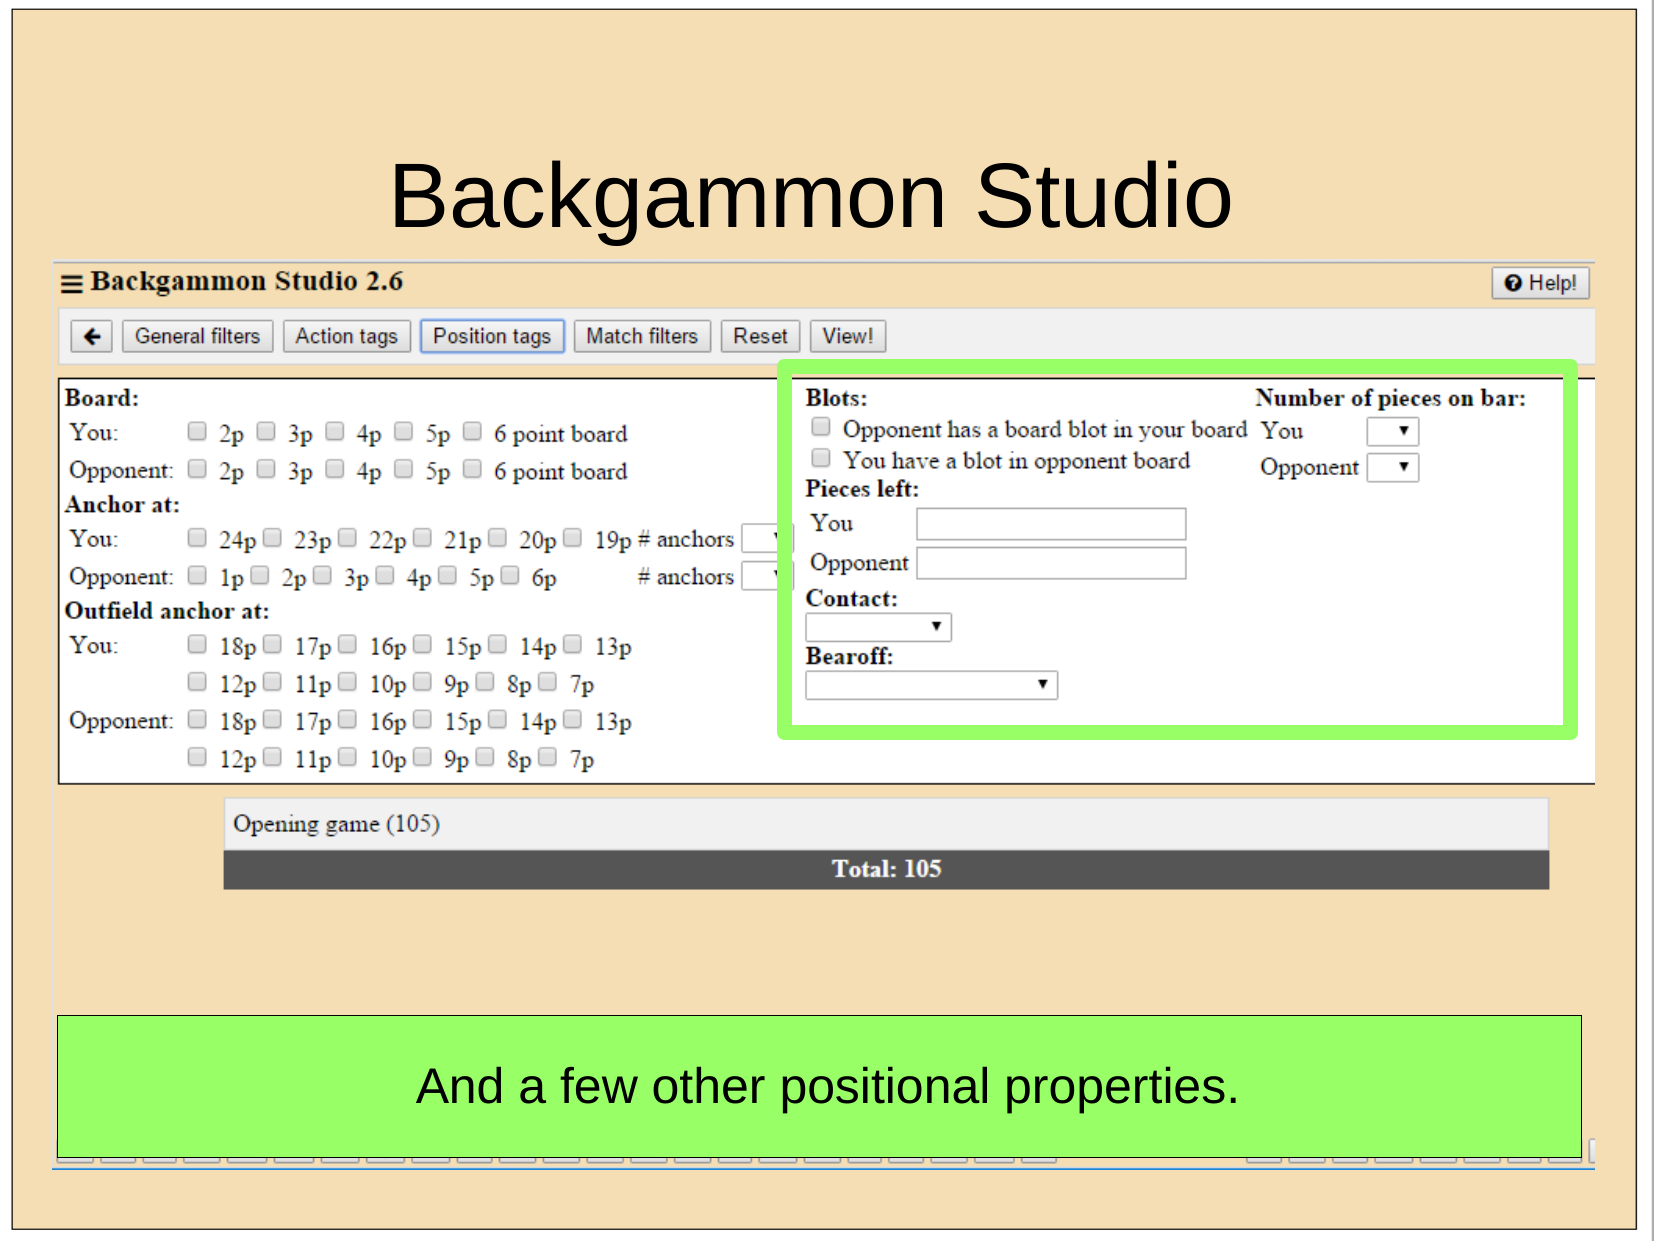

# Backgammon Studio
And a few other positional properties.